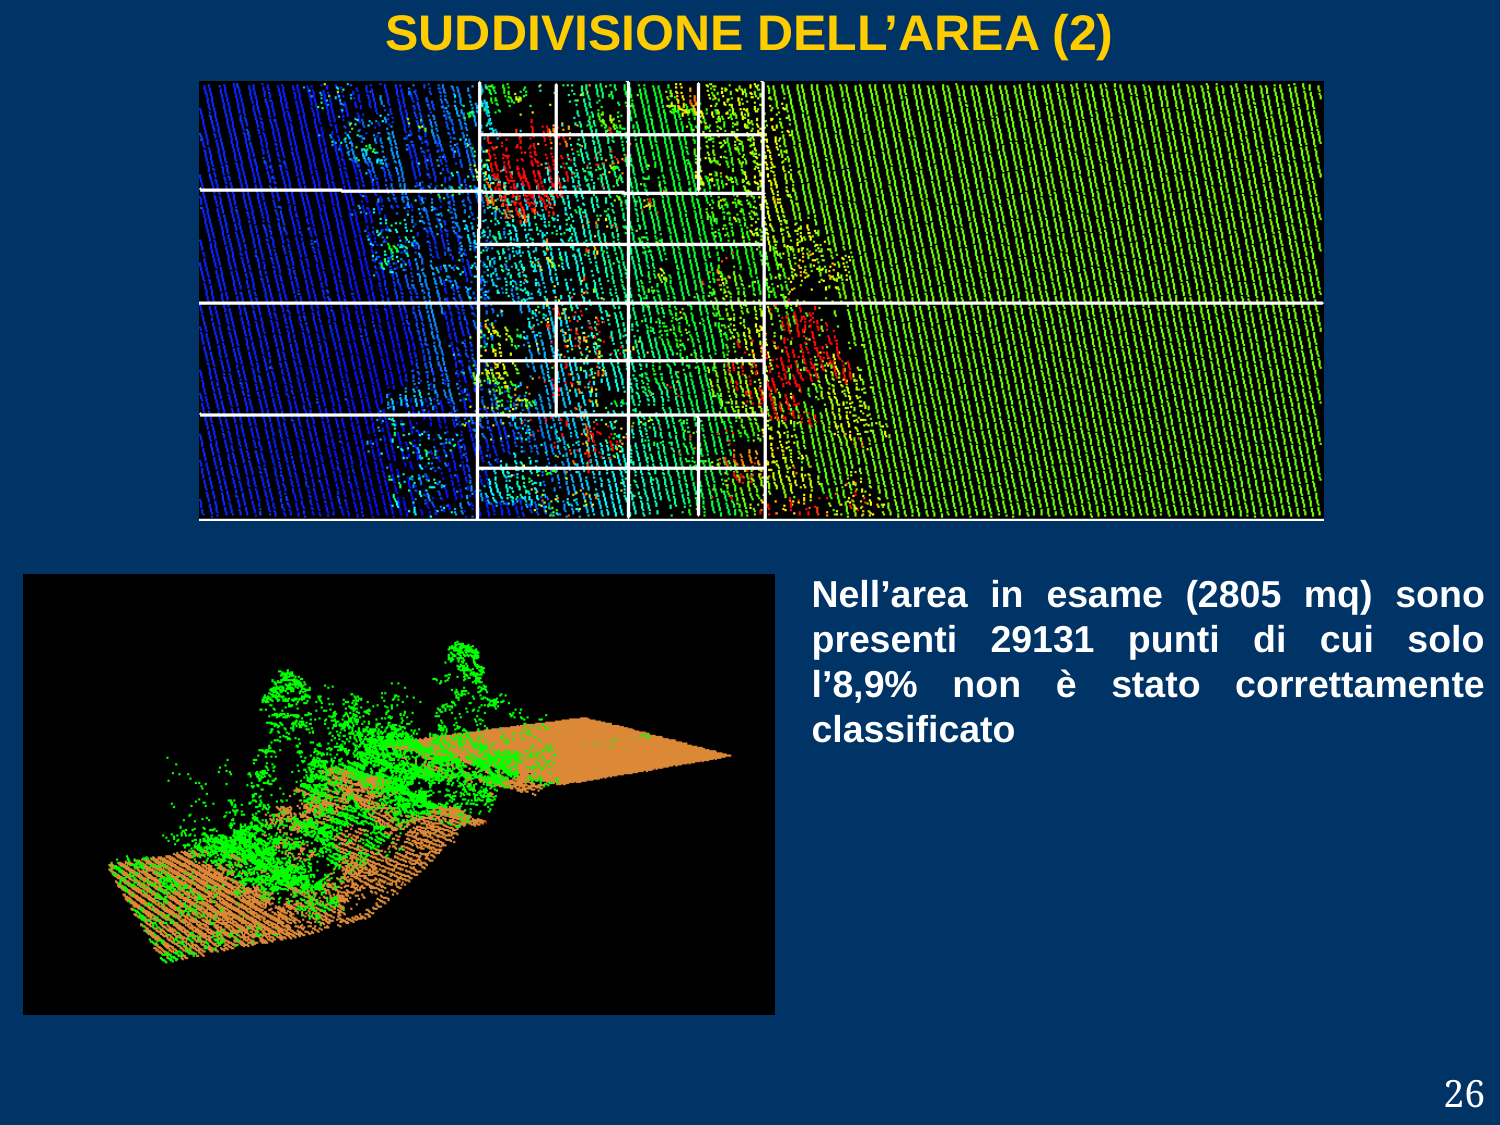

SUDDIVISIONE DELL’AREA (2)
Nell’area in esame (2805 mq) sono presenti 29131 punti di cui solo l’8,9% non è stato correttamente classificato